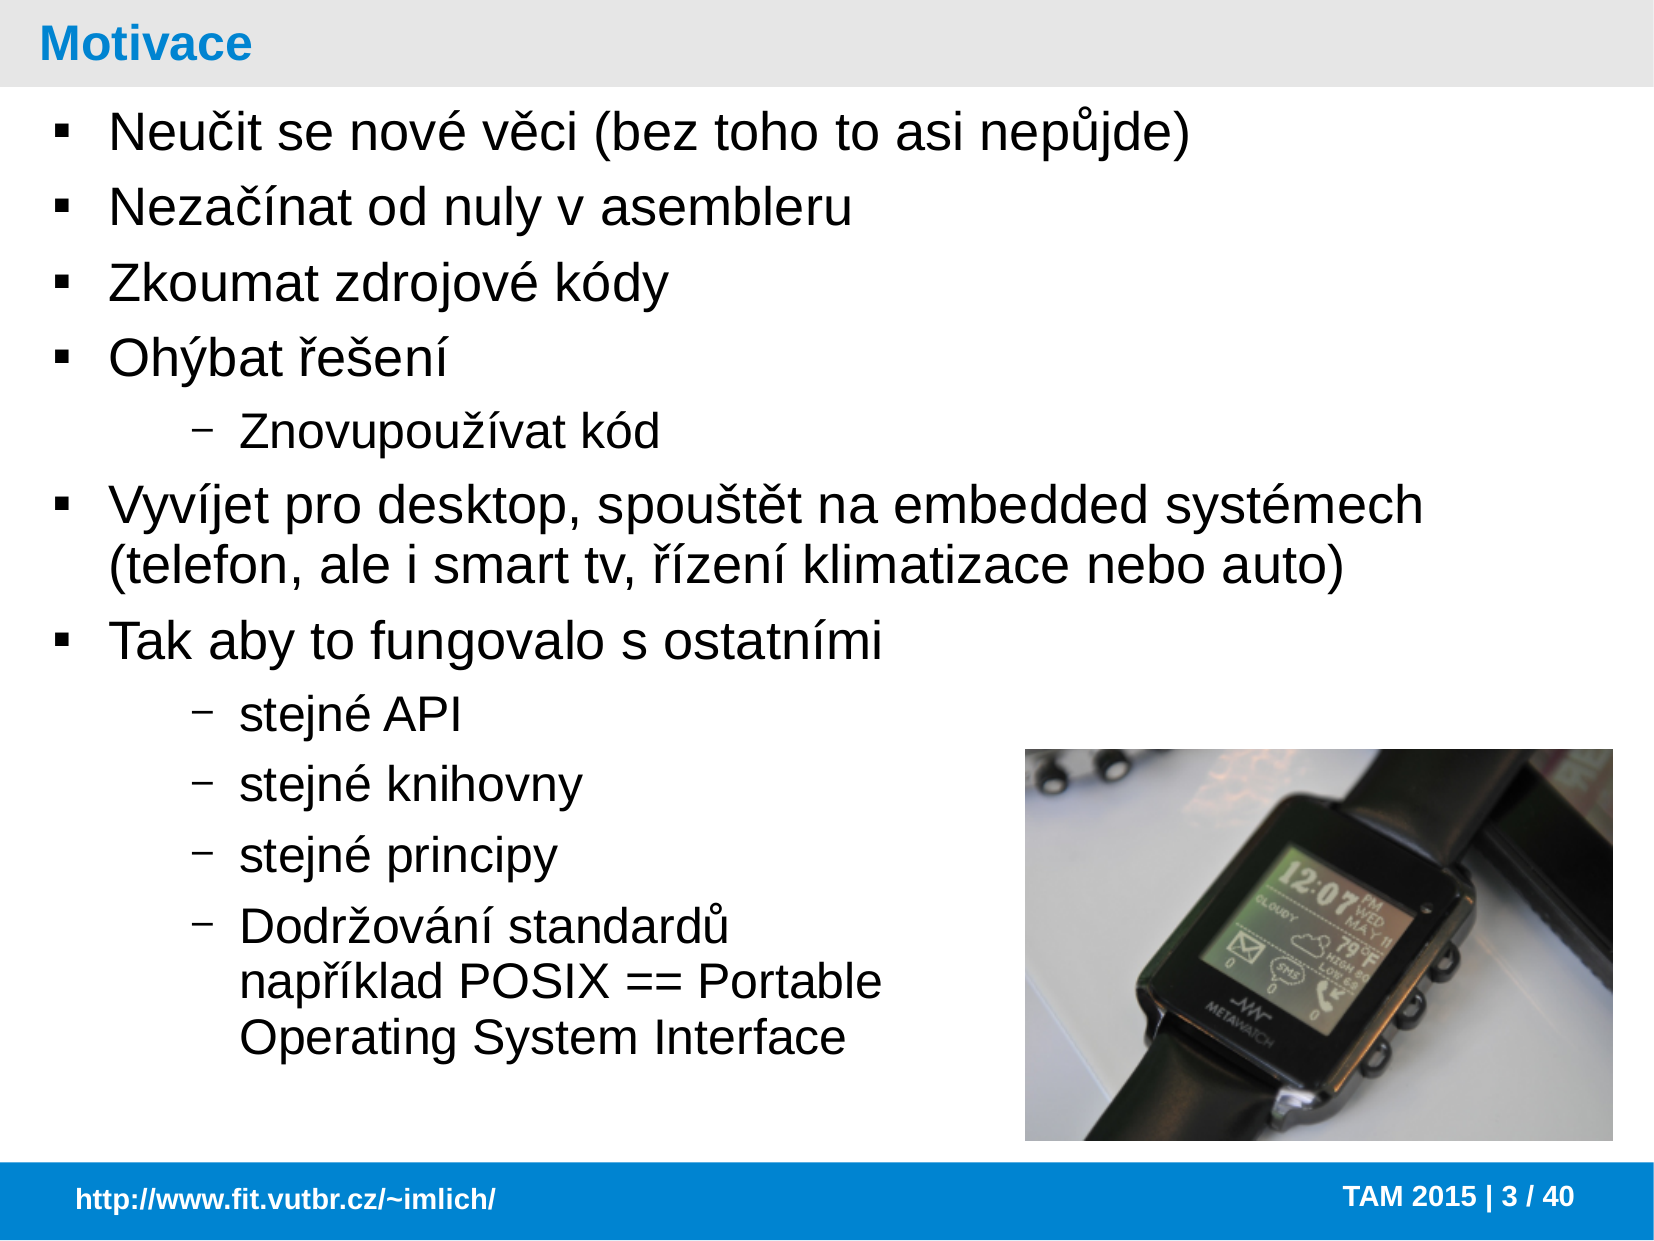

# Motivace
Neučit se nové věci (bez toho to asi nepůjde)
Nezačínat od nuly v asembleru
Zkoumat zdrojové kódy
Ohýbat řešení
Znovupoužívat kód
Vyvíjet pro desktop, spouštět na embedded systémech (telefon, ale i smart tv, řízení klimatizace nebo auto)
Tak aby to fungovalo s ostatními
stejné API
stejné knihovny
stejné principy
Dodržování standardů
například POSIX == Portable
Operating System Interface